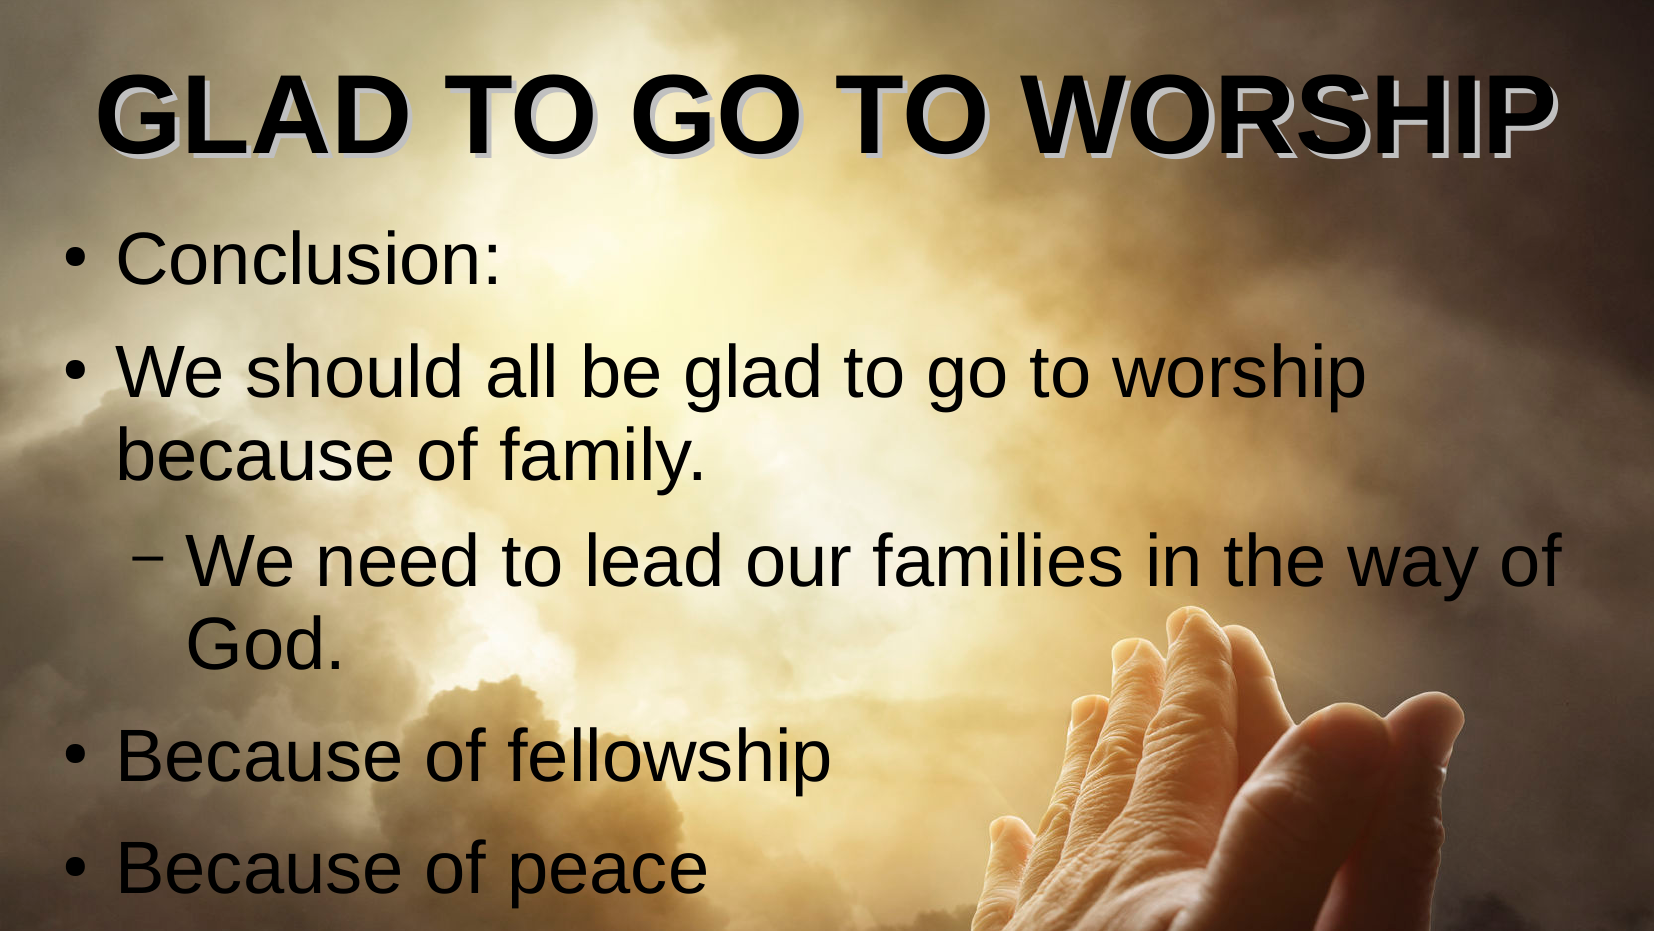

# GLAD TO GO TO WORSHIP
Conclusion:
We should all be glad to go to worship because of family.
We need to lead our families in the way of God.
Because of fellowship
Because of peace